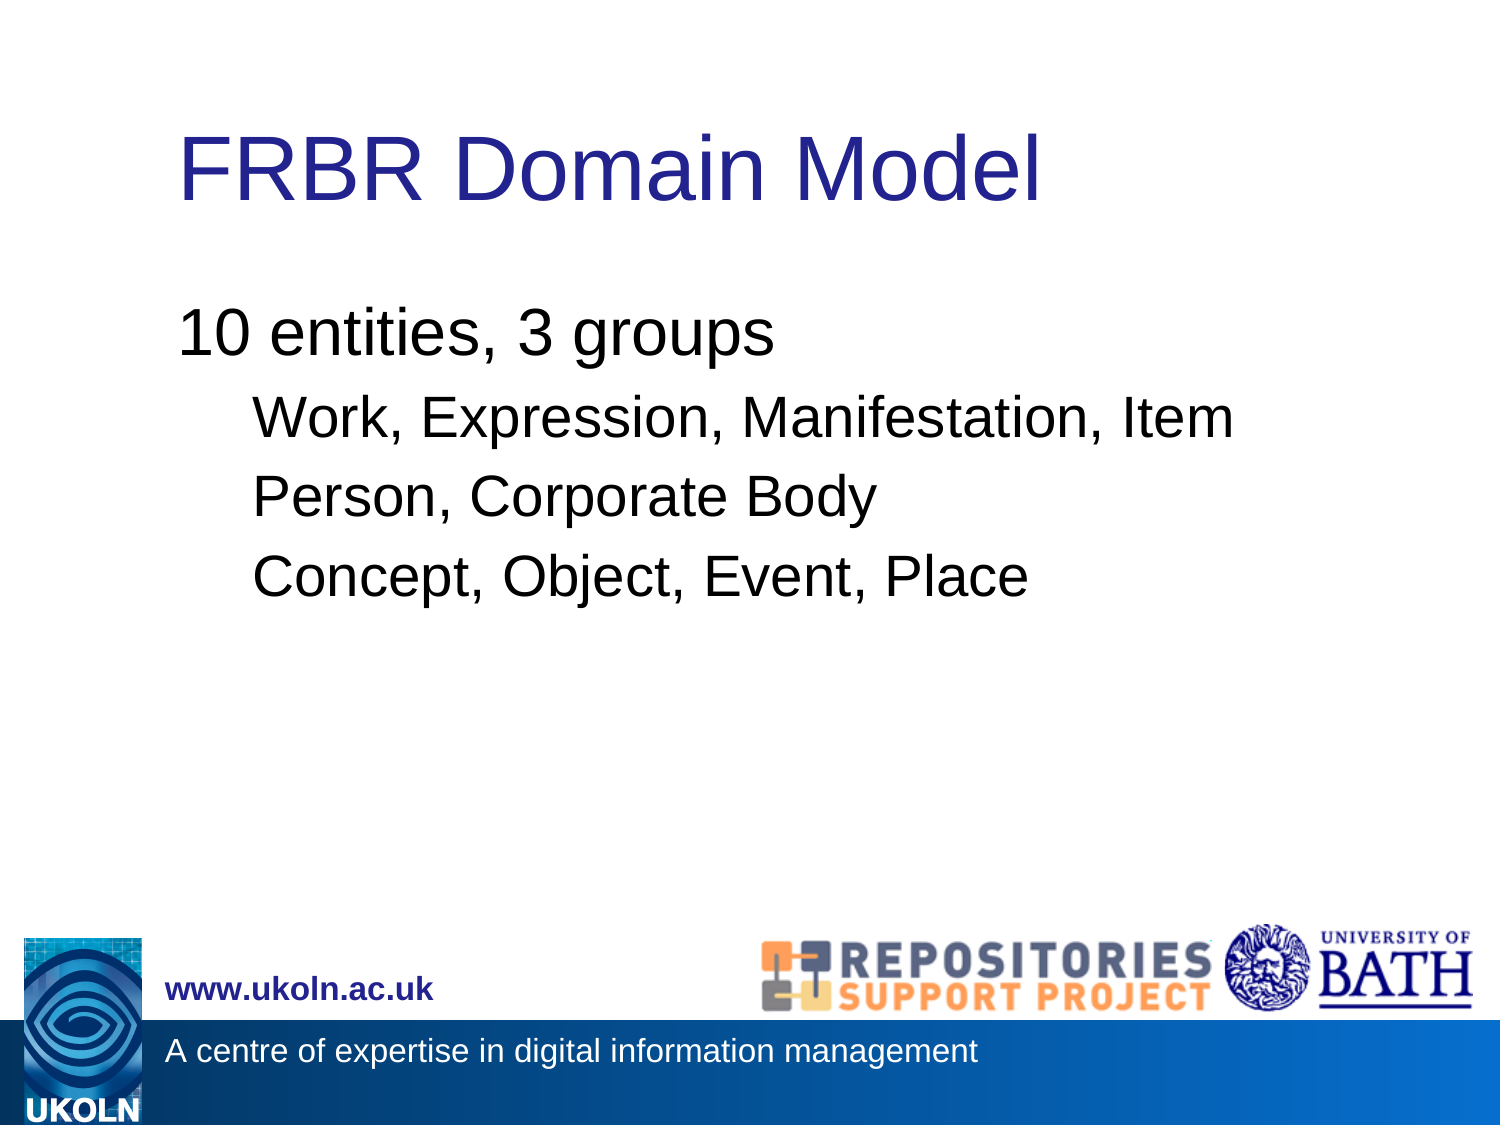

# FRBR Domain Model
10 entities, 3 groups
Work, Expression, Manifestation, Item
Person, Corporate Body
Concept, Object, Event, Place